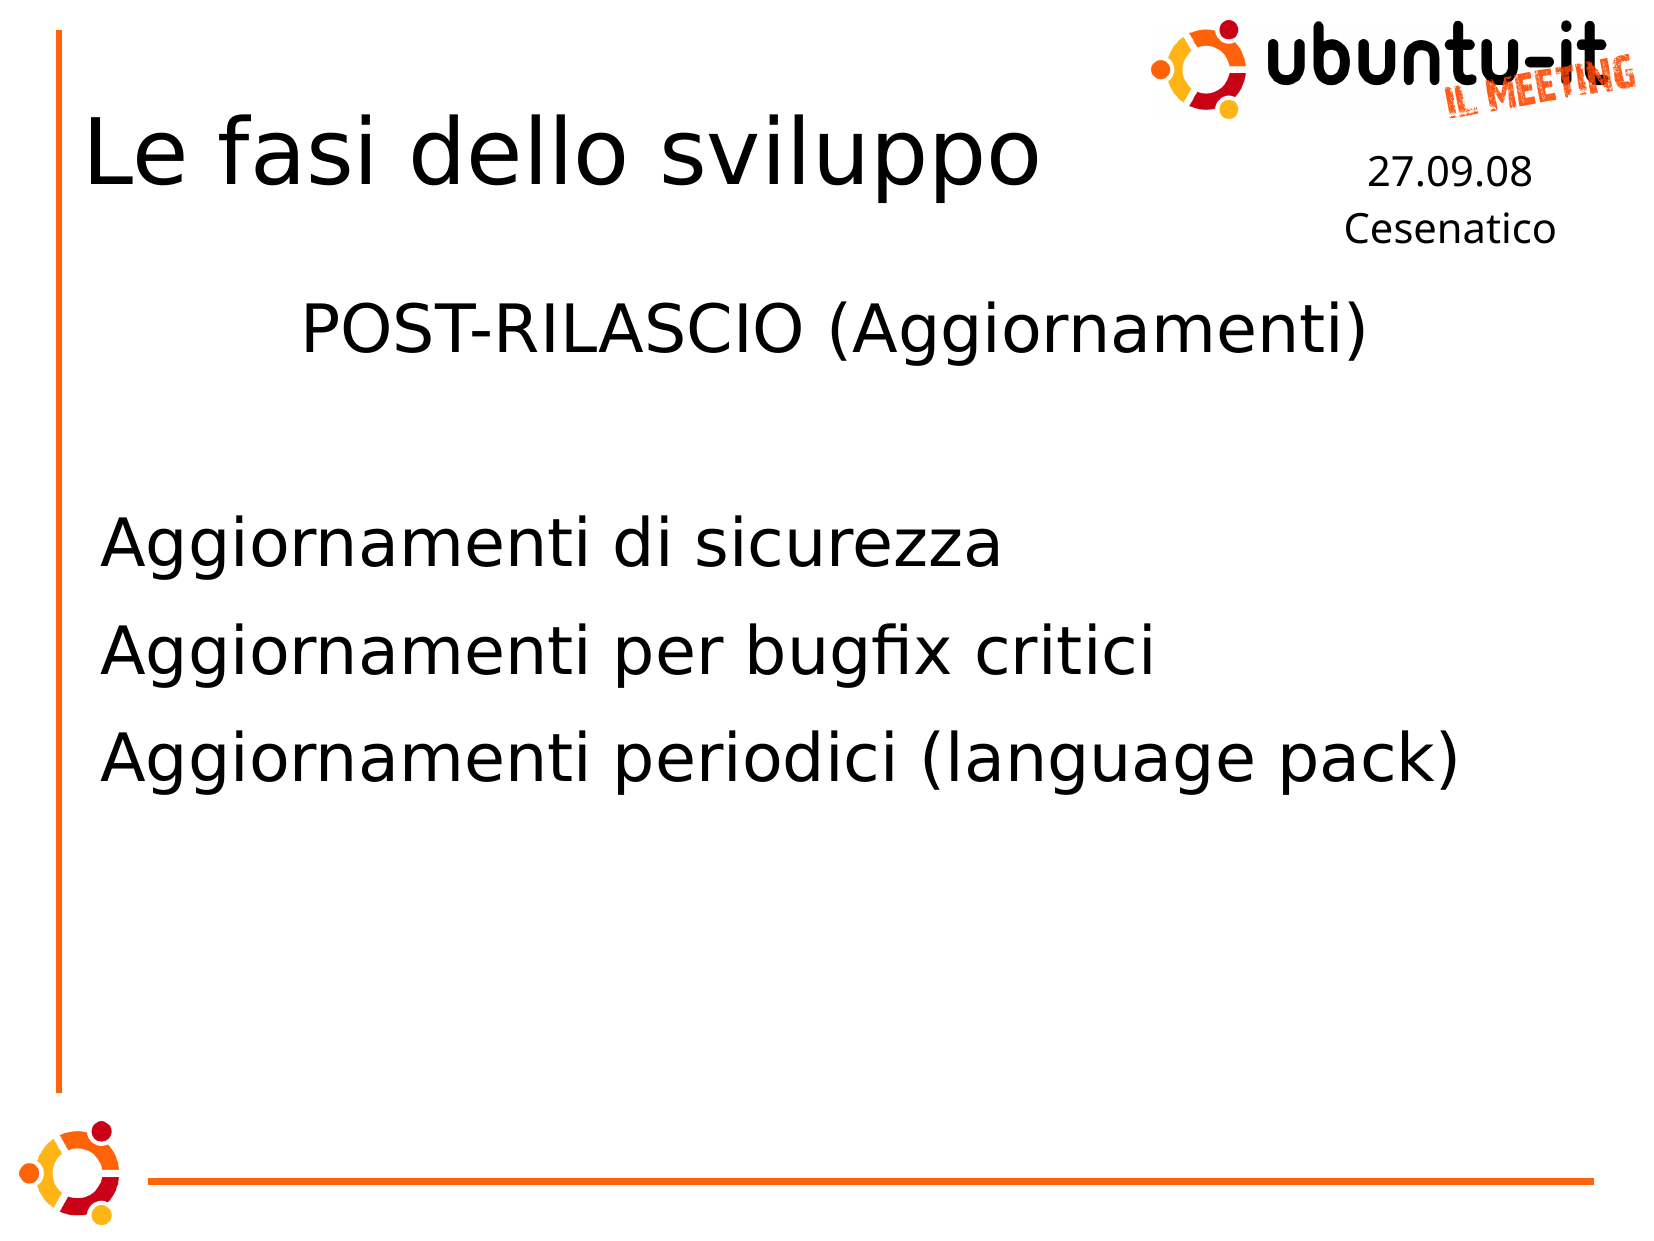

# Le fasi dello sviluppo
POST-RILASCIO (Aggiornamenti)
Aggiornamenti di sicurezza
Aggiornamenti per bugfix critici
Aggiornamenti periodici (language pack)